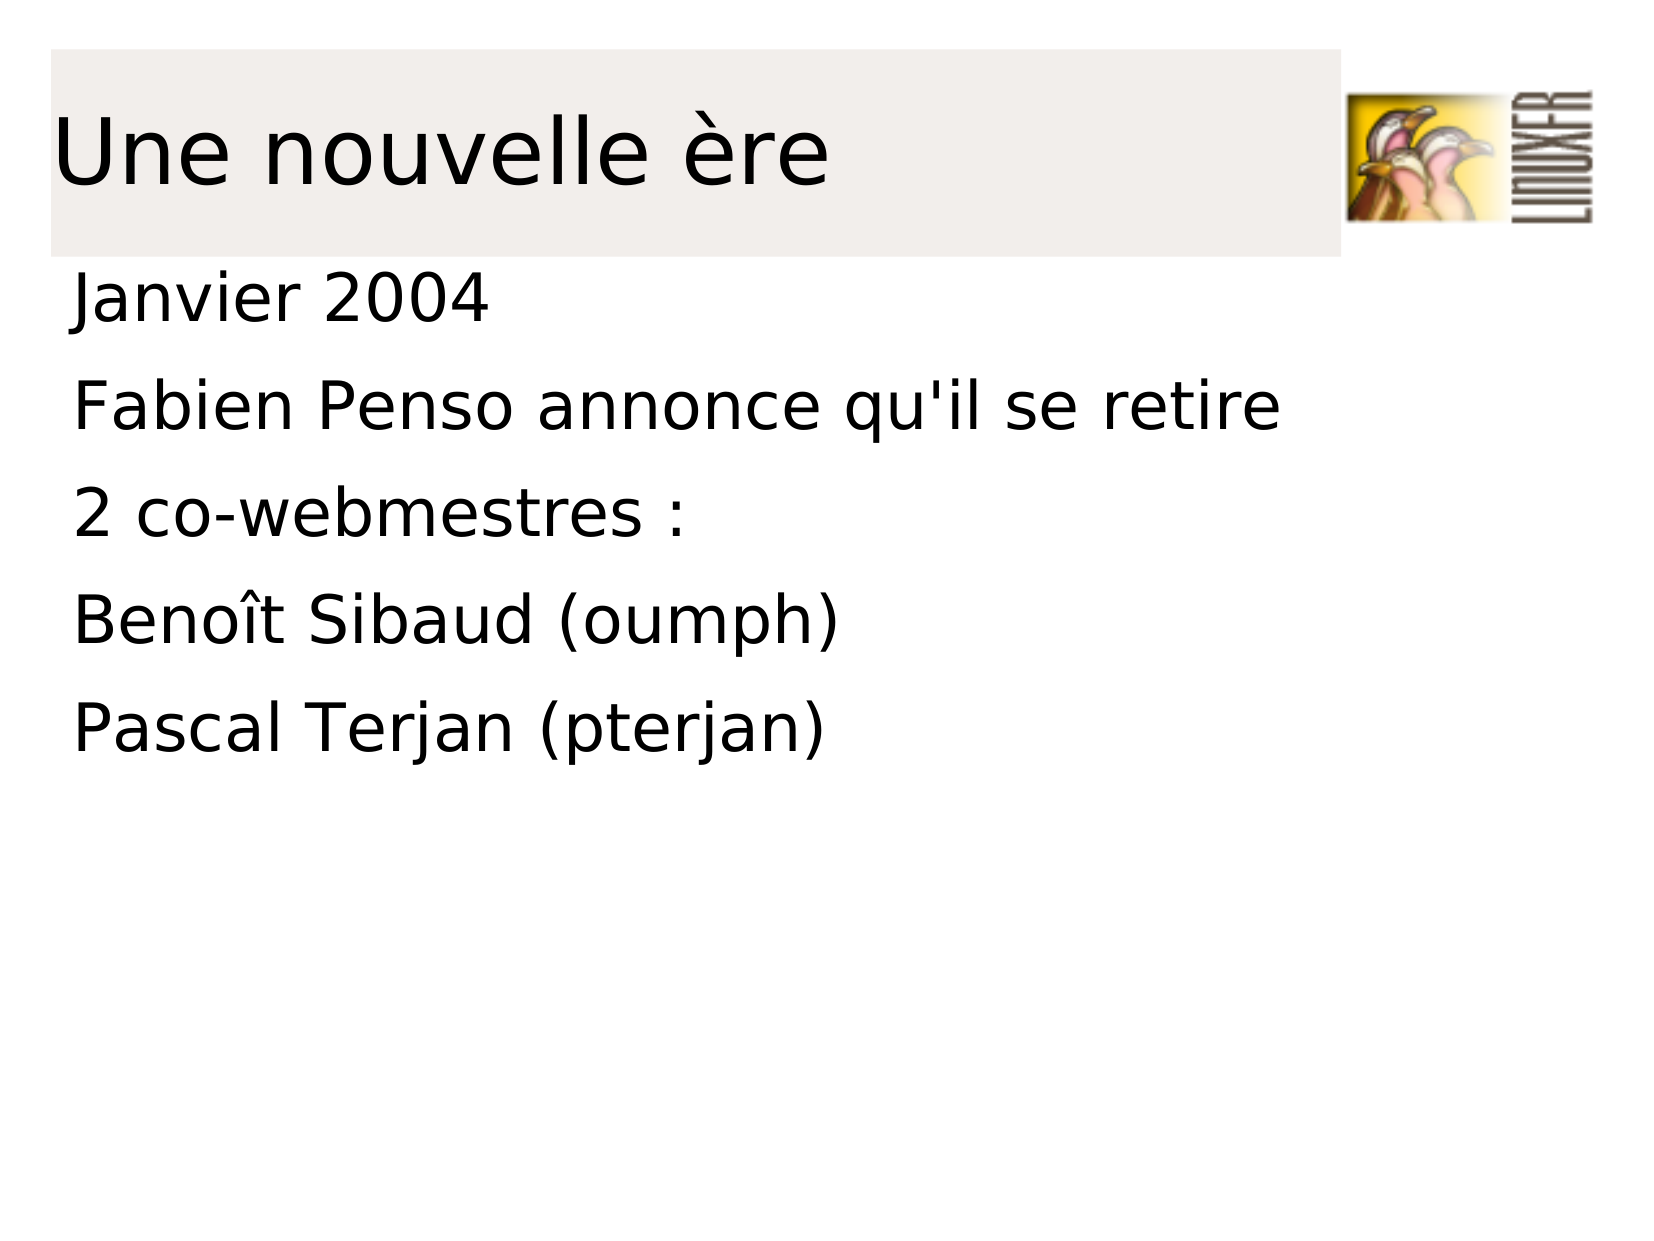

# Une nouvelle ère
Janvier 2004
Fabien Penso annonce qu'il se retire
2 co-webmestres :
Benoît Sibaud (oumph)
Pascal Terjan (pterjan)